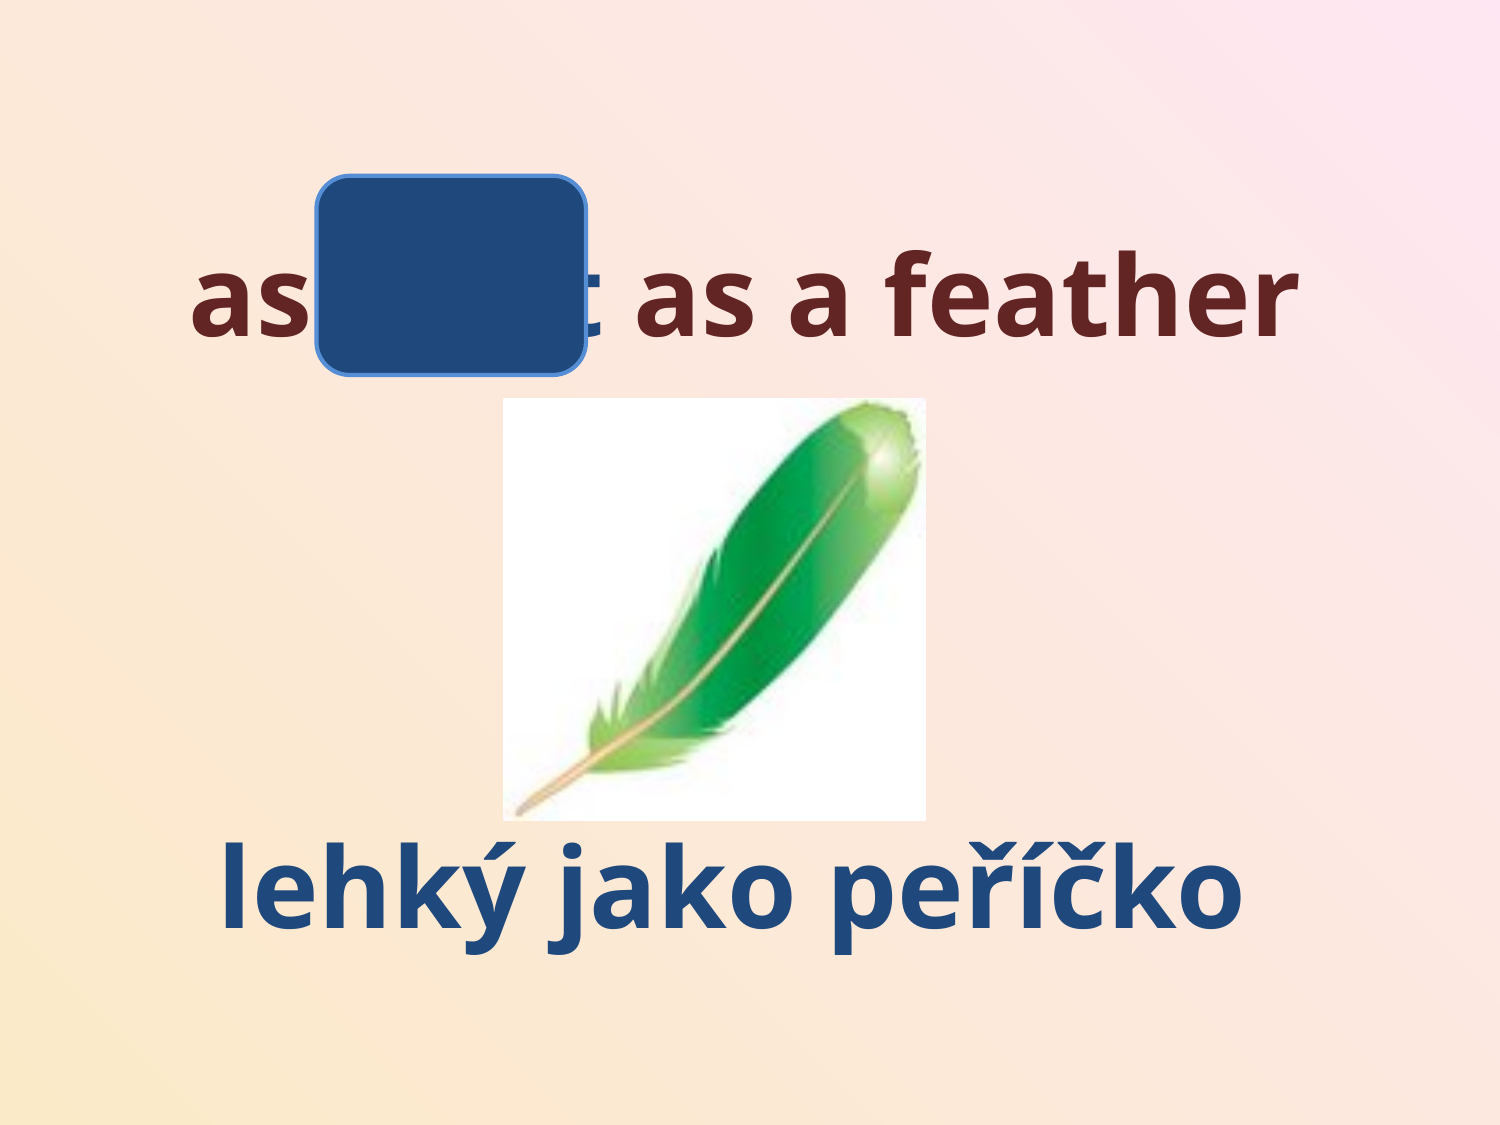

# as light as a feather
lehký jako peříčko